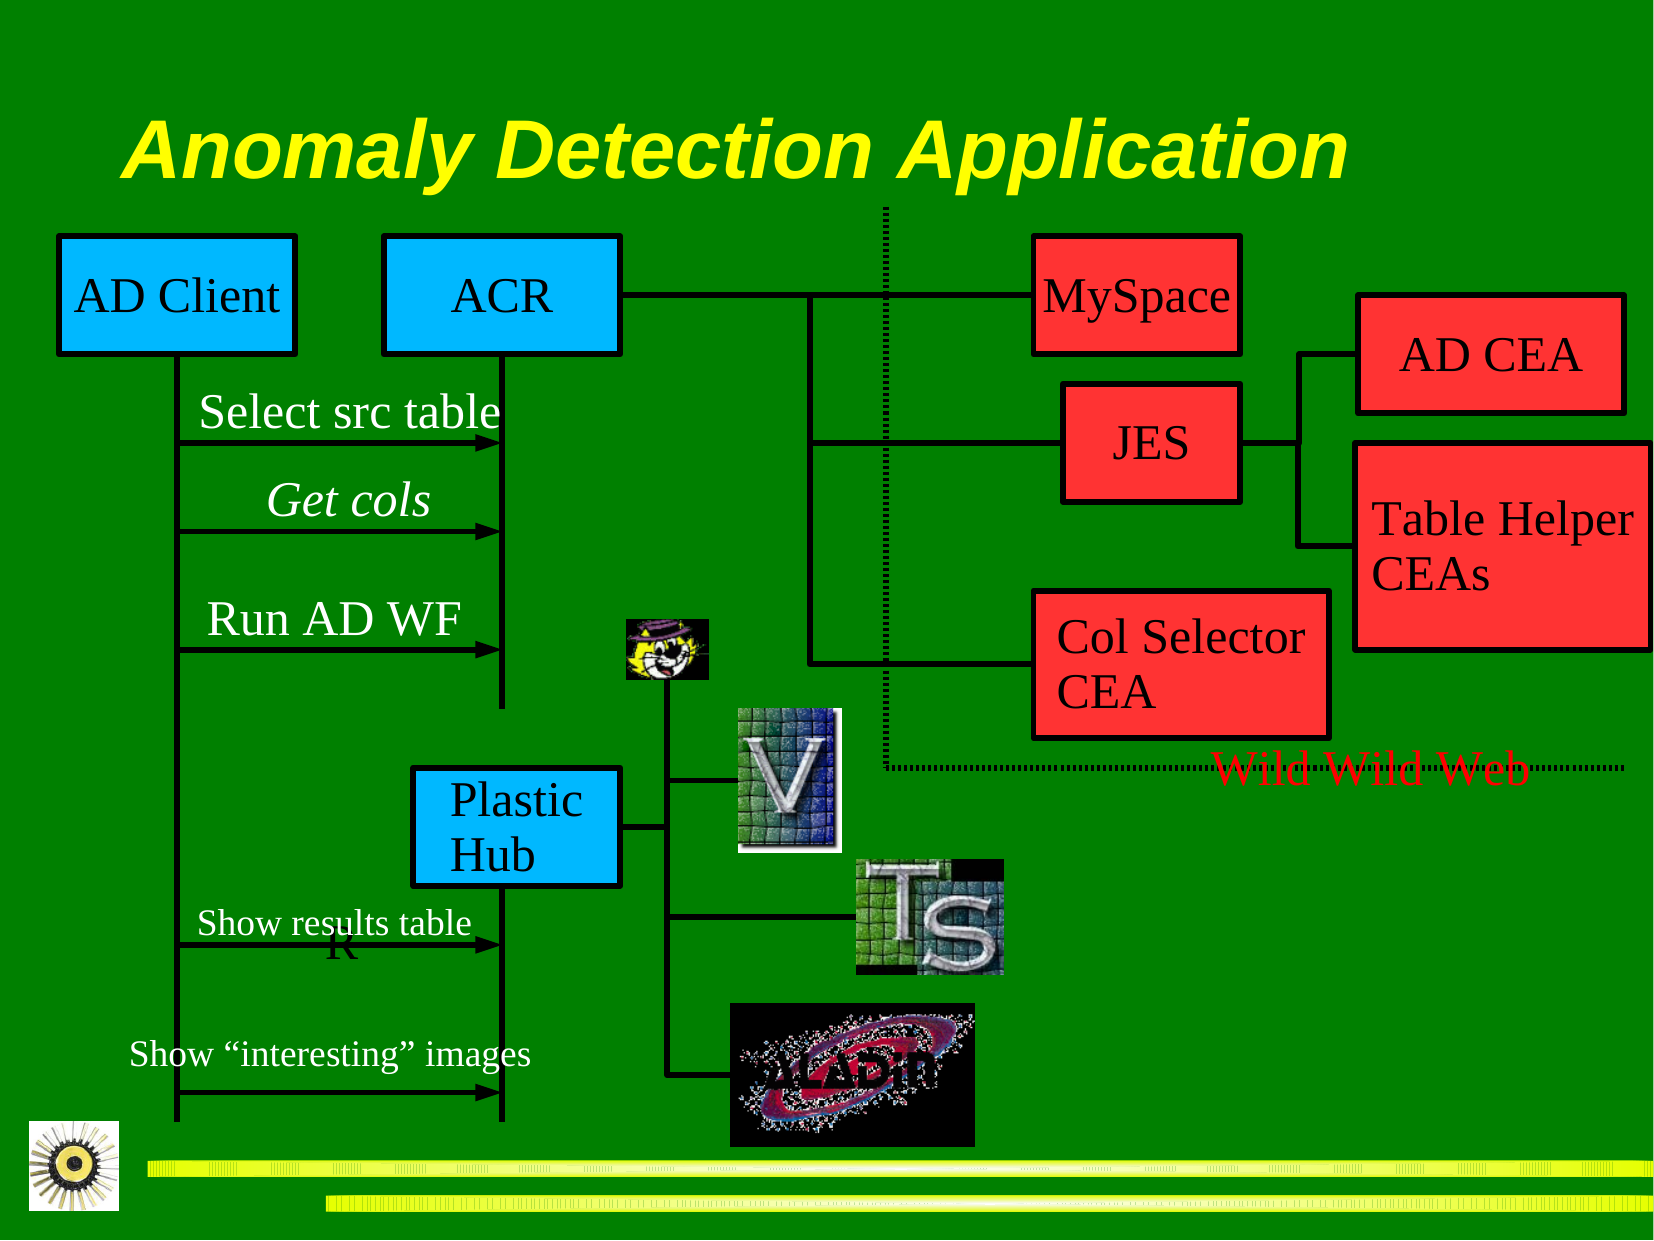

# Anomaly Detection Application
AD Client
ACR
MySpace
AD CEA
Select src table
JES
Table Helper
CEAs
Get cols
Run AD WF
Col Selector
CEA
Wild Wild Web
Plastic
Hub
Show results table
R
Show “interesting” images